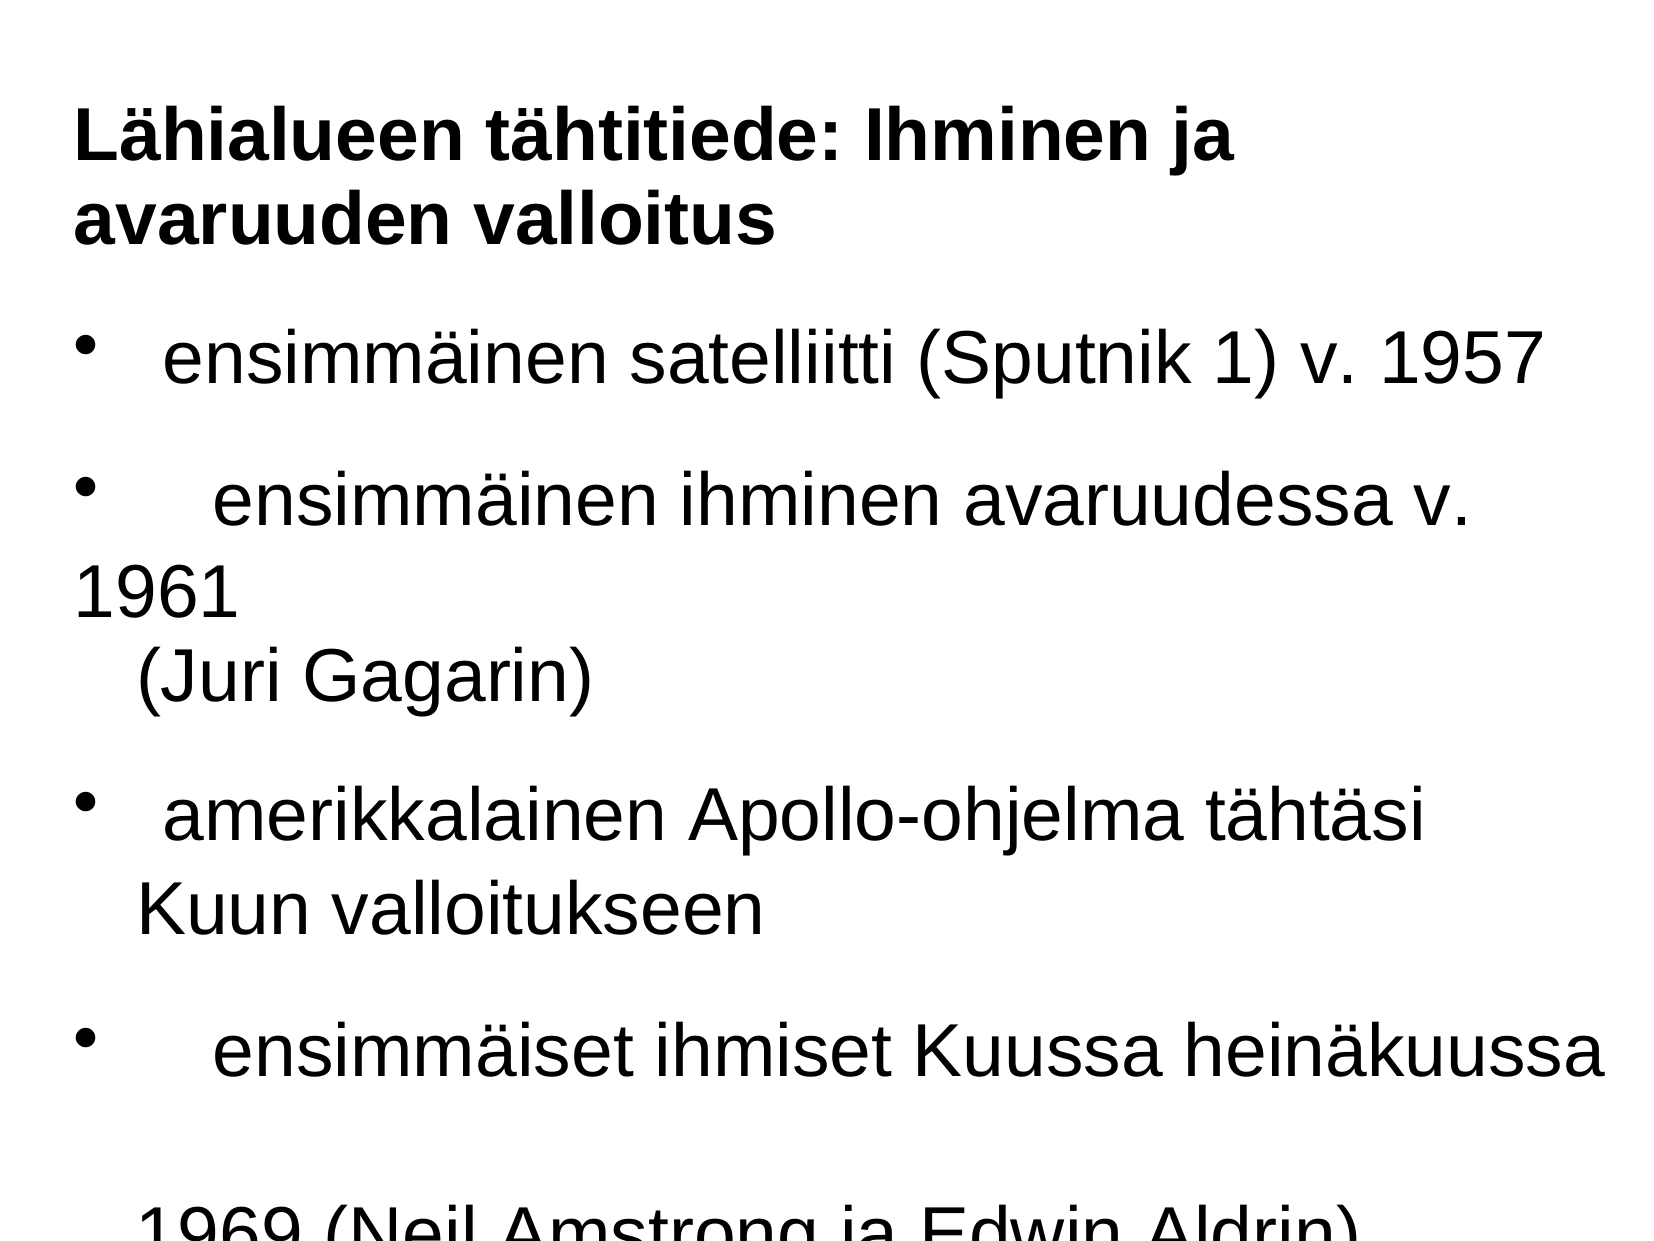

Lähialueen tähtitiede: Ihminen ja avaruuden valloitus
 ensimmäinen satelliitti (Sputnik 1) v. 1957
 ensimmäinen ihminen avaruudessa v. 1961
 (Juri Gagarin)
 amerikkalainen Apollo-ohjelma tähtäsi
 Kuun valloitukseen
 ensimmäiset ihmiset Kuussa heinäkuussa
 1969 (Neil Amstrong ja Edwin Aldrin)